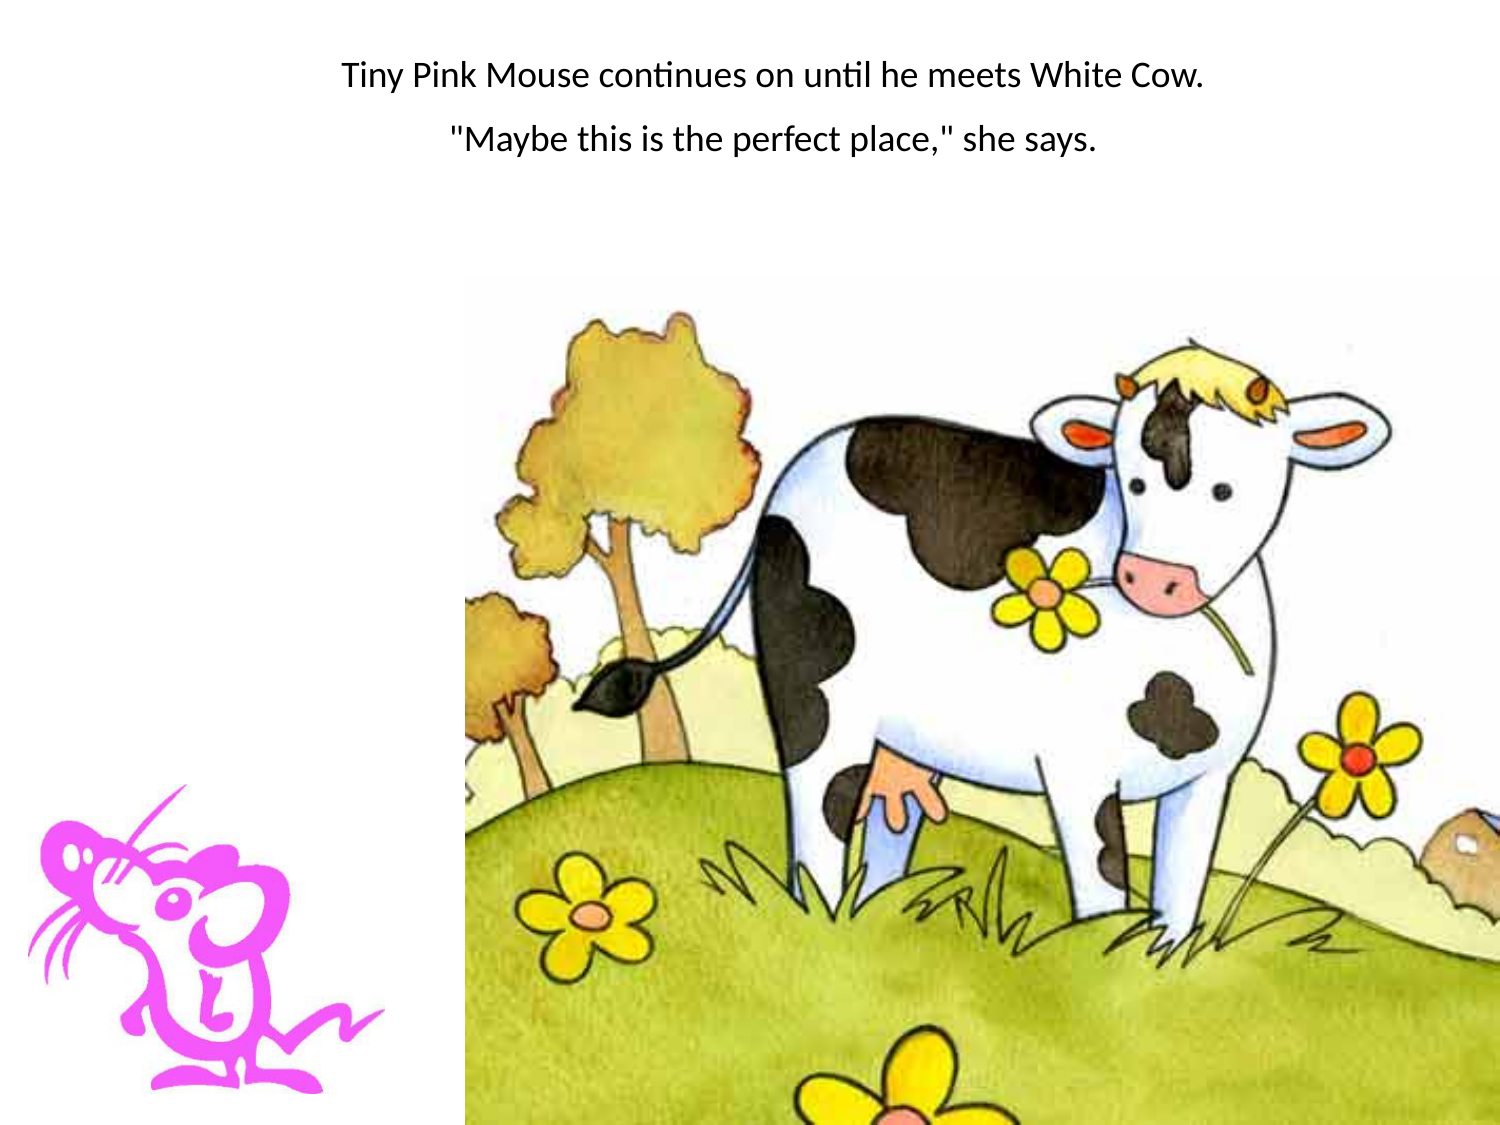

Tiny Pink Mouse continues on until he meets White Cow.
"Maybe this is the perfect place," she says.